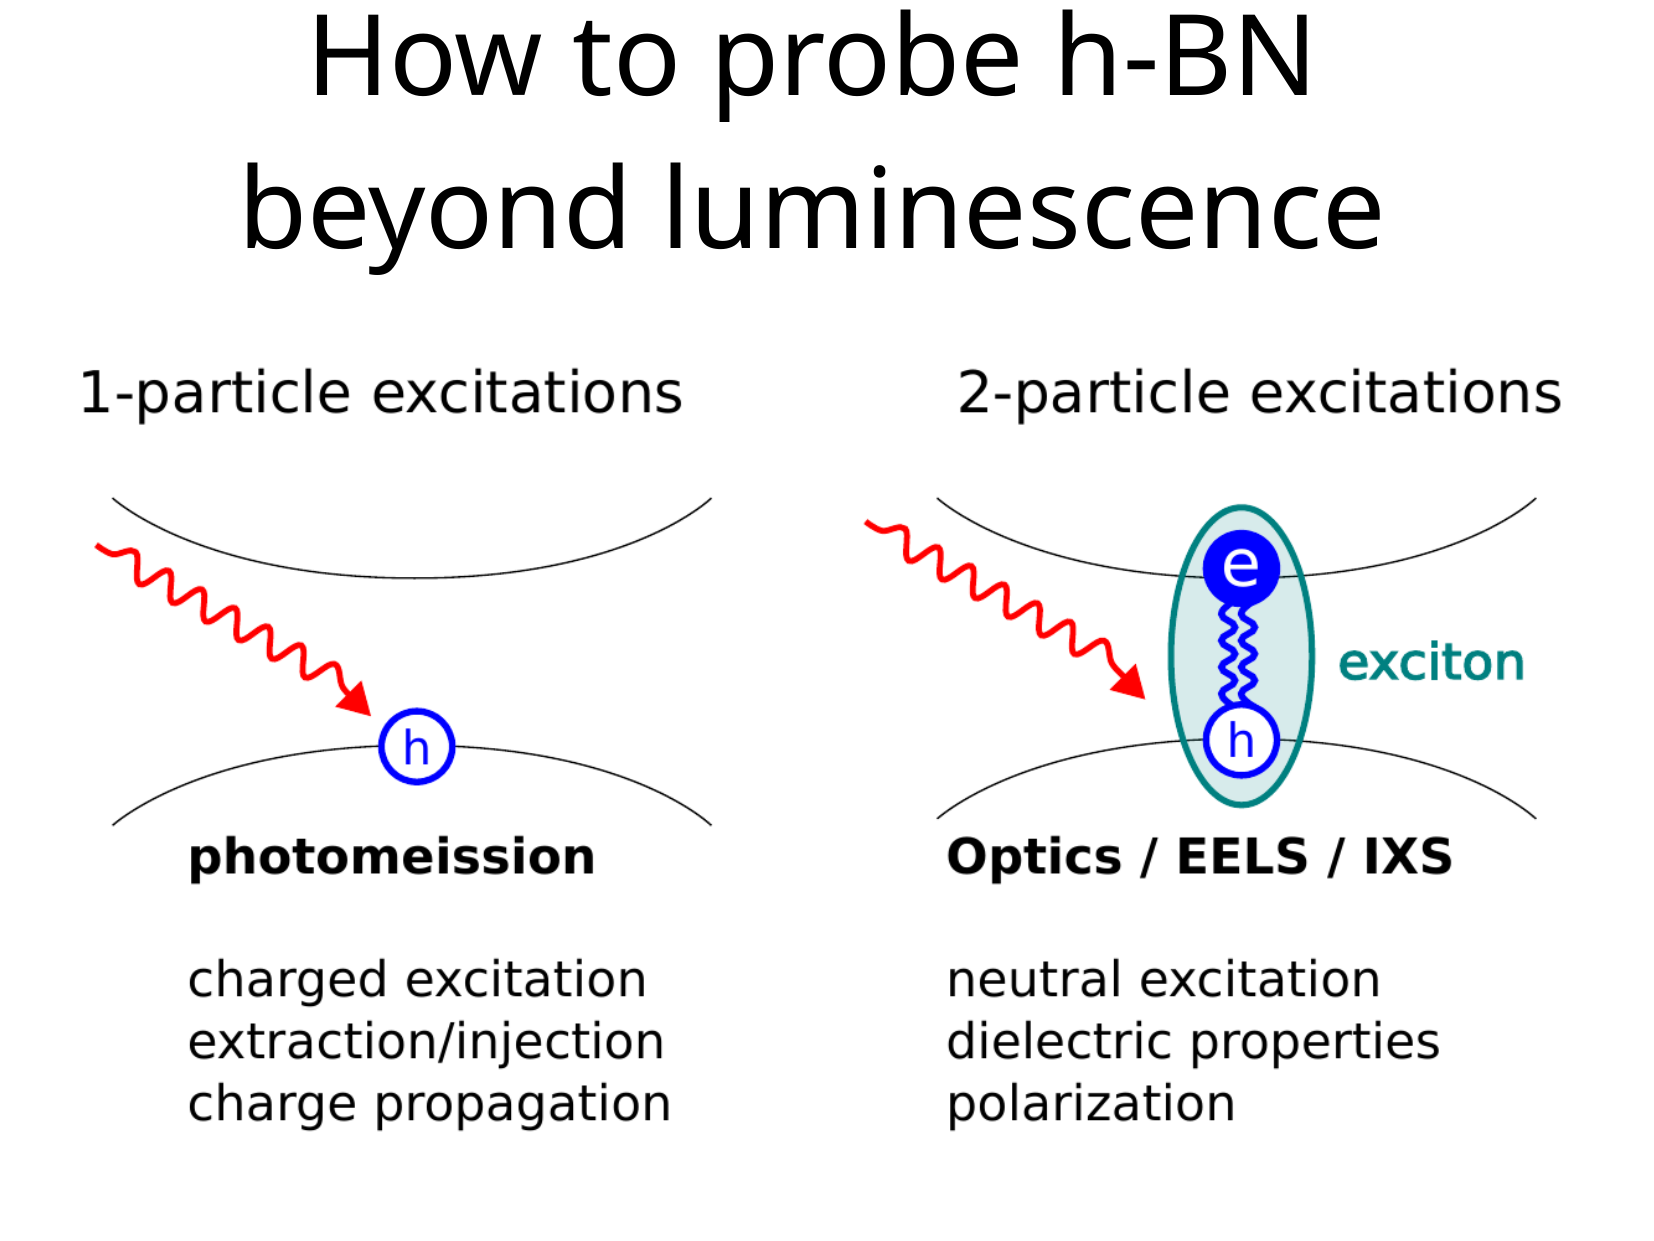

# How to probe h-BN beyond luminescence